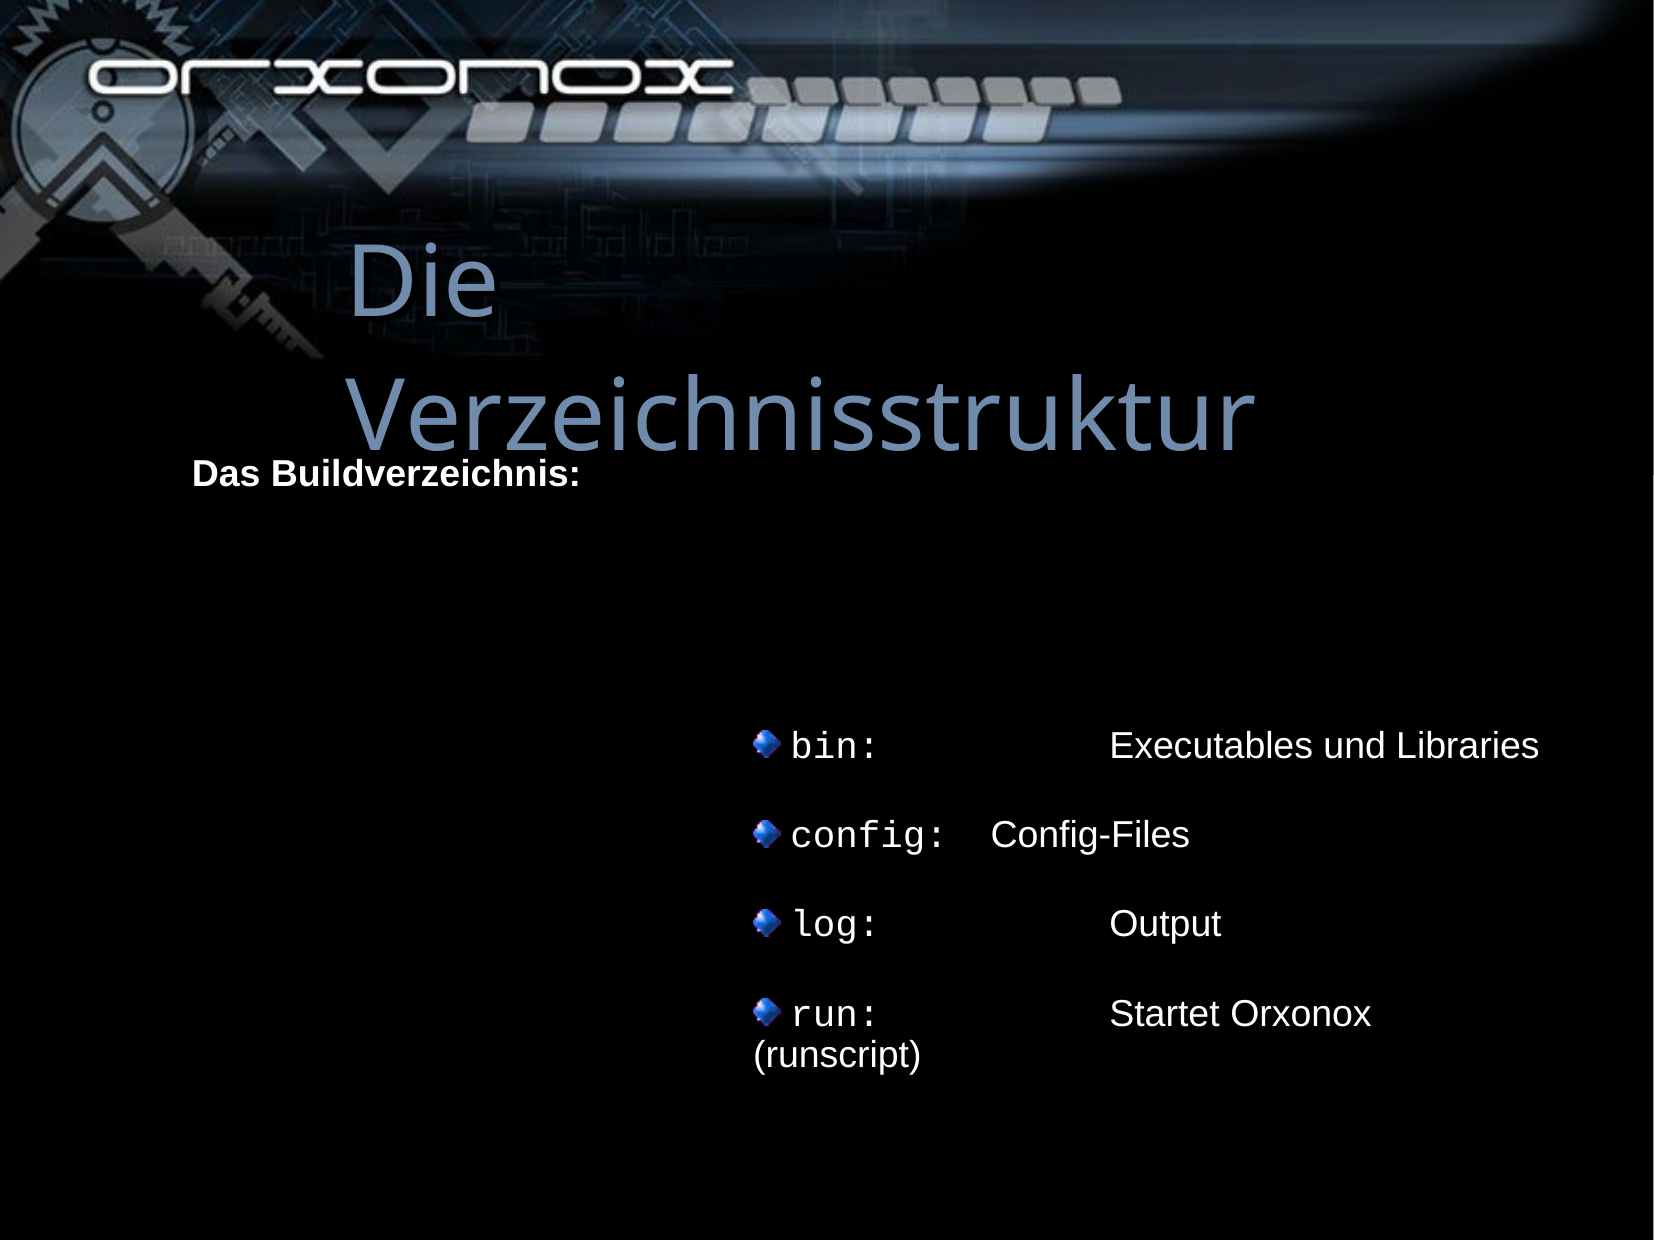

Die Verzeichnisstruktur
Das Buildverzeichnis:
 bin: 		Executables und Libraries
 config:	Config-Files
 log:		Output
 run:		Startet Orxonox (runscript)